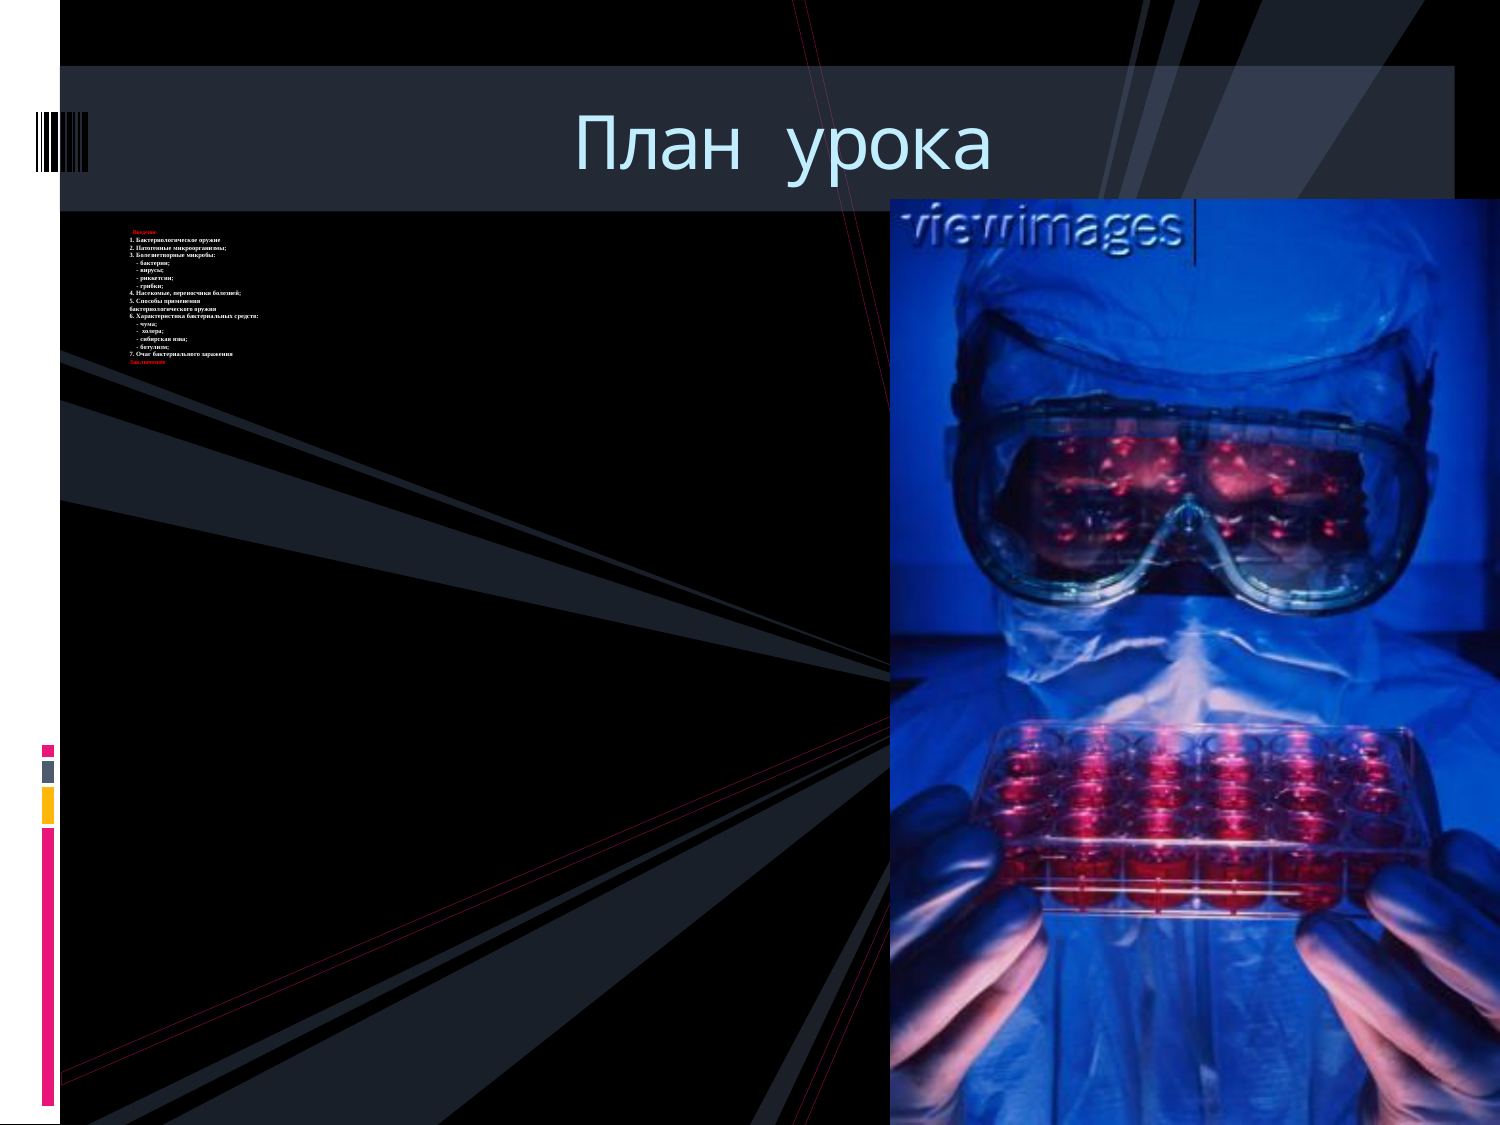

План урока
# Введение
1. Бактериологическое оружие
2. Патогенные микроорганизмы;
3. Болезнетворные микробы:
 - бактерии;
 - вирусы;
 - риккетсии;
 - грибки;
4. Насекомые, переносчики болезней;
5. Способы применения
бактериологического оружия
6. Характеристика бактериальных средств:
 - чума;
 - холера;
 - сибирская язва;
 - ботулизм;
7. Очаг бактериального заражения
Заключение